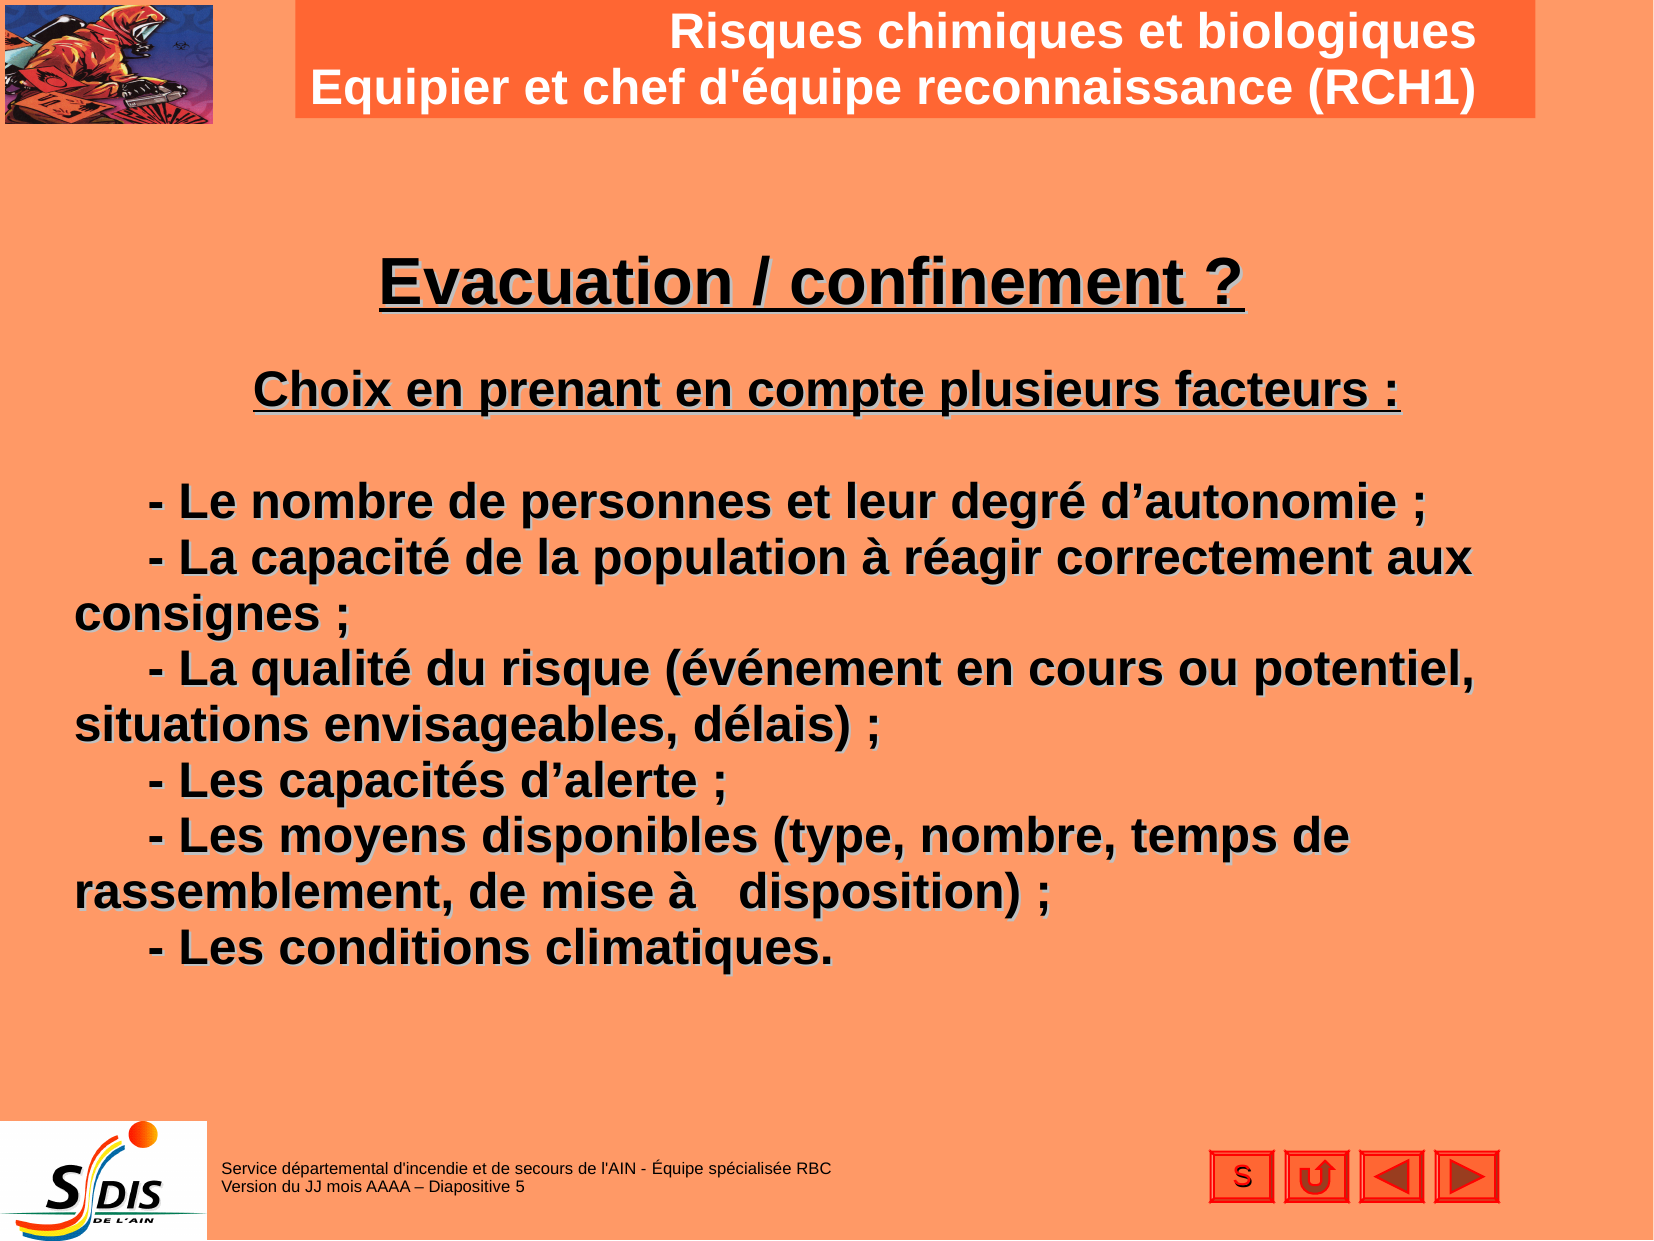

Evacuation / confinement ?
Choix en prenant en compte plusieurs facteurs :
	- Le nombre de personnes et leur degré d’autonomie ;
	- La capacité de la population à réagir correctement aux consignes ;
	- La qualité du risque (événement en cours ou potentiel, situations envisageables, délais) ;
	- Les capacités d’alerte ;
	- Les moyens disponibles (type, nombre, temps de rassemblement, de mise à 	disposition) ;
	- Les conditions climatiques.
S